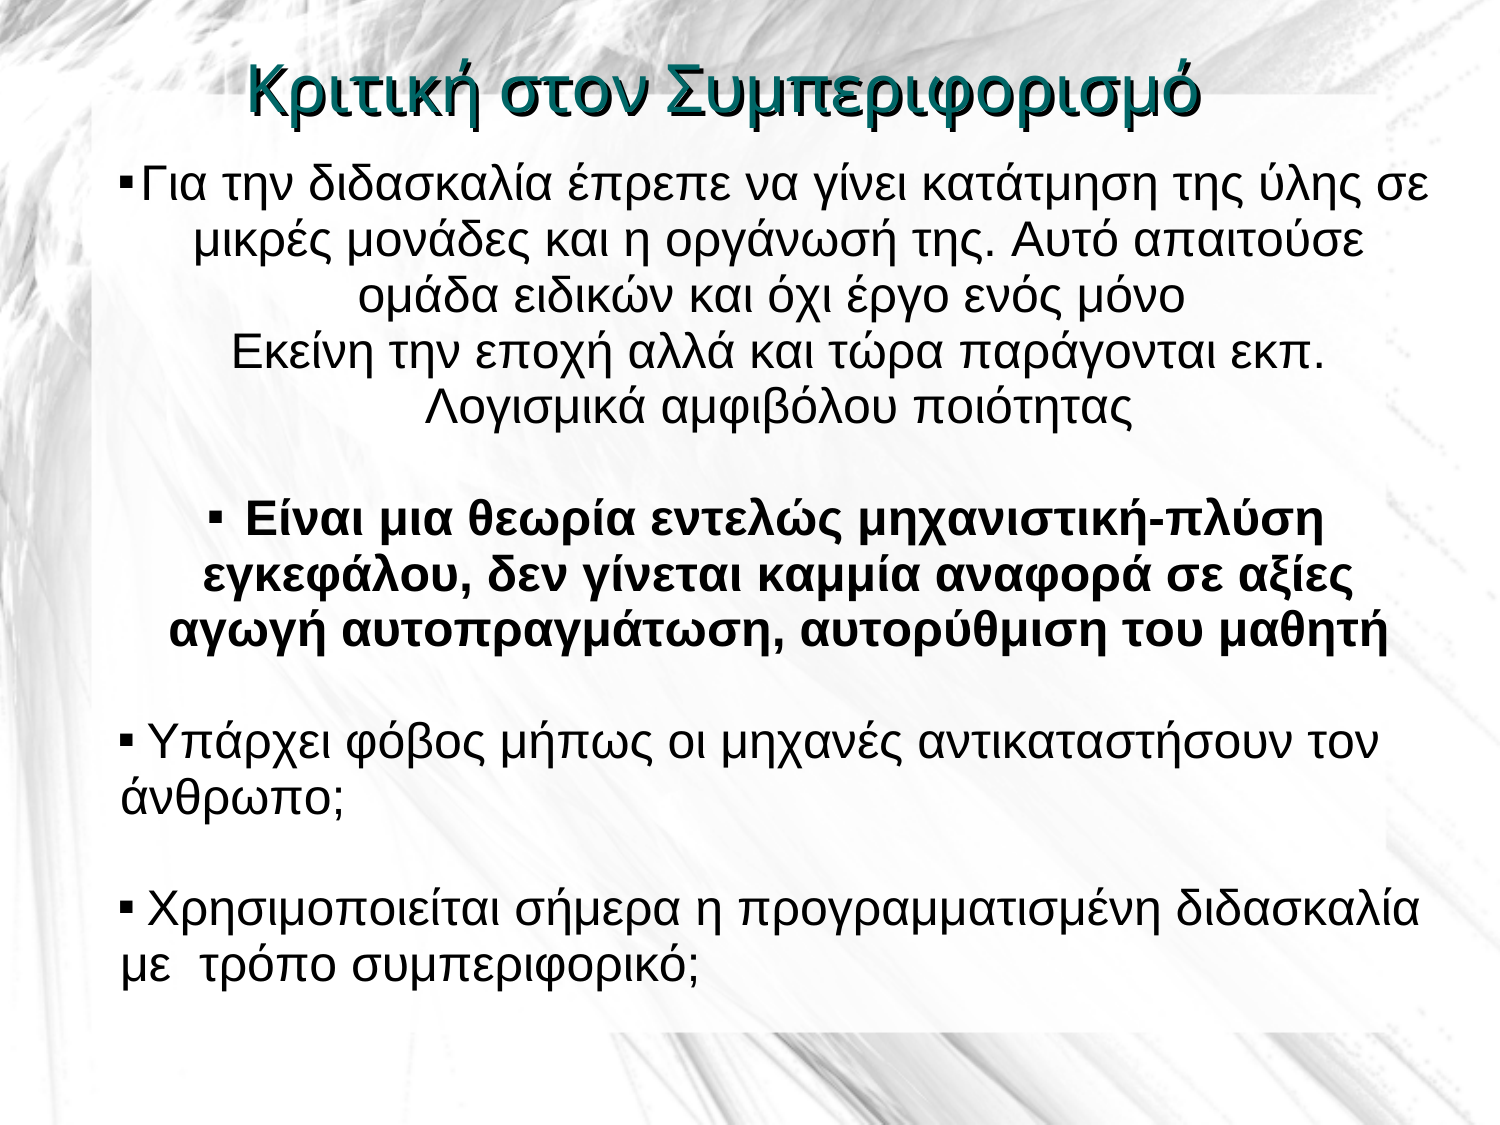

# Κριτική στον Συμπεριφορισμό
Για την διδασκαλία έπρεπε να γίνει κατάτμηση της ύλης σε μικρές μονάδες και η οργάνωσή της. Αυτό απαιτούσε ομάδα ειδικών και όχι έργο ενός μόνο
Εκείνη την εποχή αλλά και τώρα παράγονται εκπ. Λογισμικά αμφιβόλου ποιότητας
Είναι μια θεωρία εντελώς μηχανιστική-πλύση εγκεφάλου, δεν γίνεται καμμία αναφορά σε αξίες αγωγή αυτοπραγμάτωση, αυτορύθμιση του μαθητή
 Υπάρχει φόβος μήπως οι μηχανές αντικαταστήσουν τον άνθρωπο;
 Χρησιμοποιείται σήμερα η προγραμματισμένη διδασκαλία με τρόπο συμπεριφορικό;